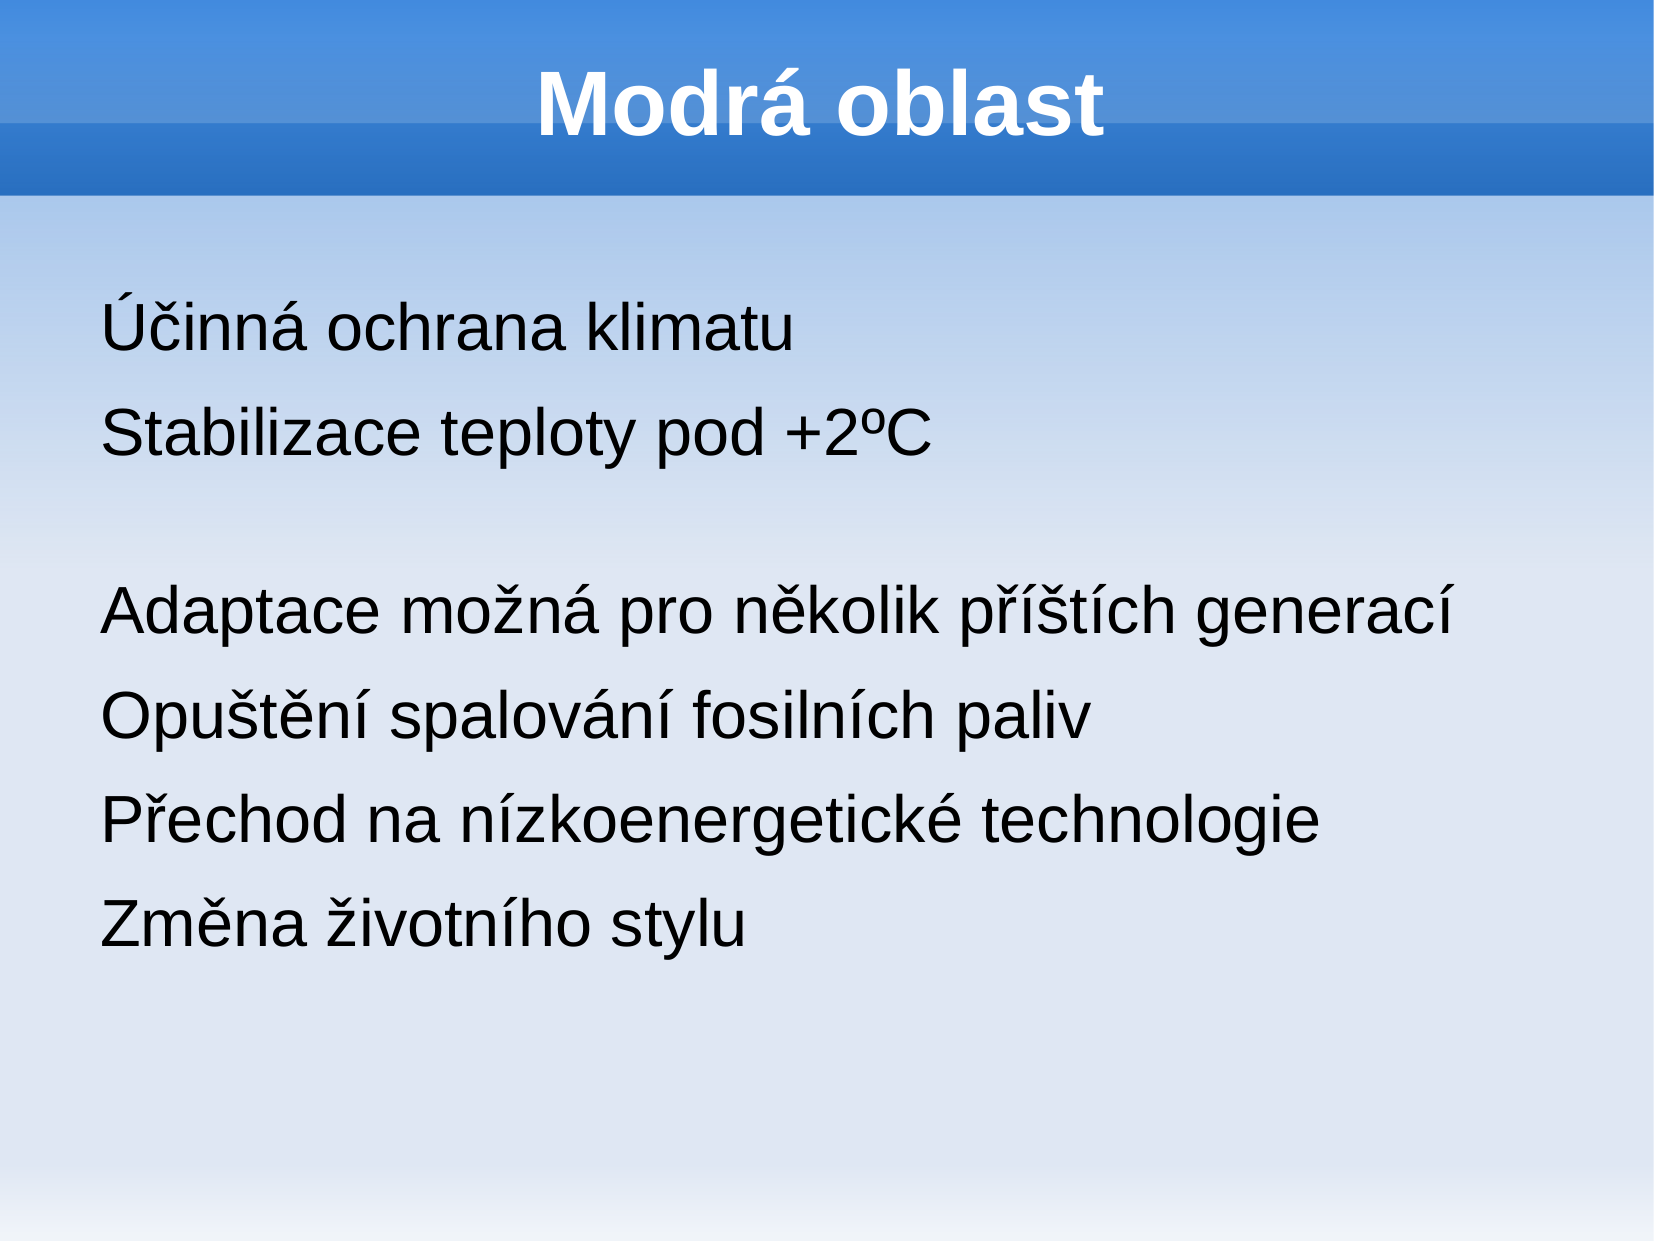

# Modrá oblast
Účinná ochrana klimatu
Stabilizace teploty pod +2ºC
Adaptace možná pro několik příštích generací
Opuštění spalování fosilních paliv
Přechod na nízkoenergetické technologie
Změna životního stylu